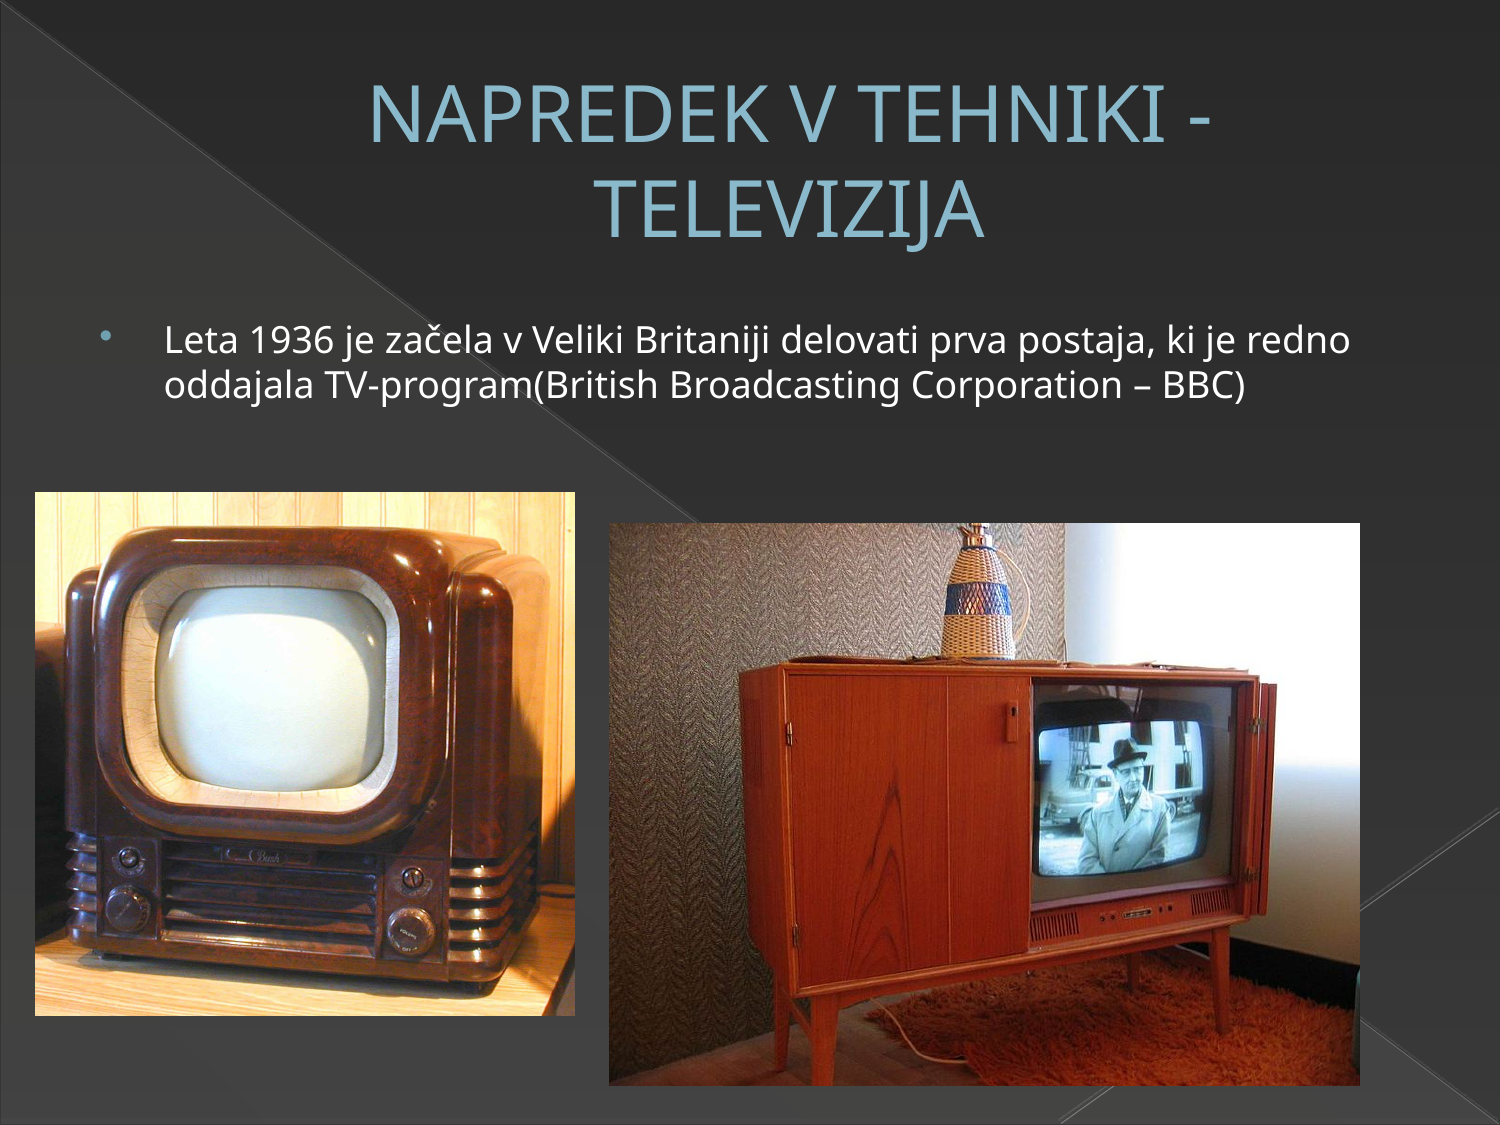

# NAPREDEK V TEHNIKI - TELEVIZIJA
Leta 1936 je začela v Veliki Britaniji delovati prva postaja, ki je redno oddajala TV-program(British Broadcasting Corporation – BBC)